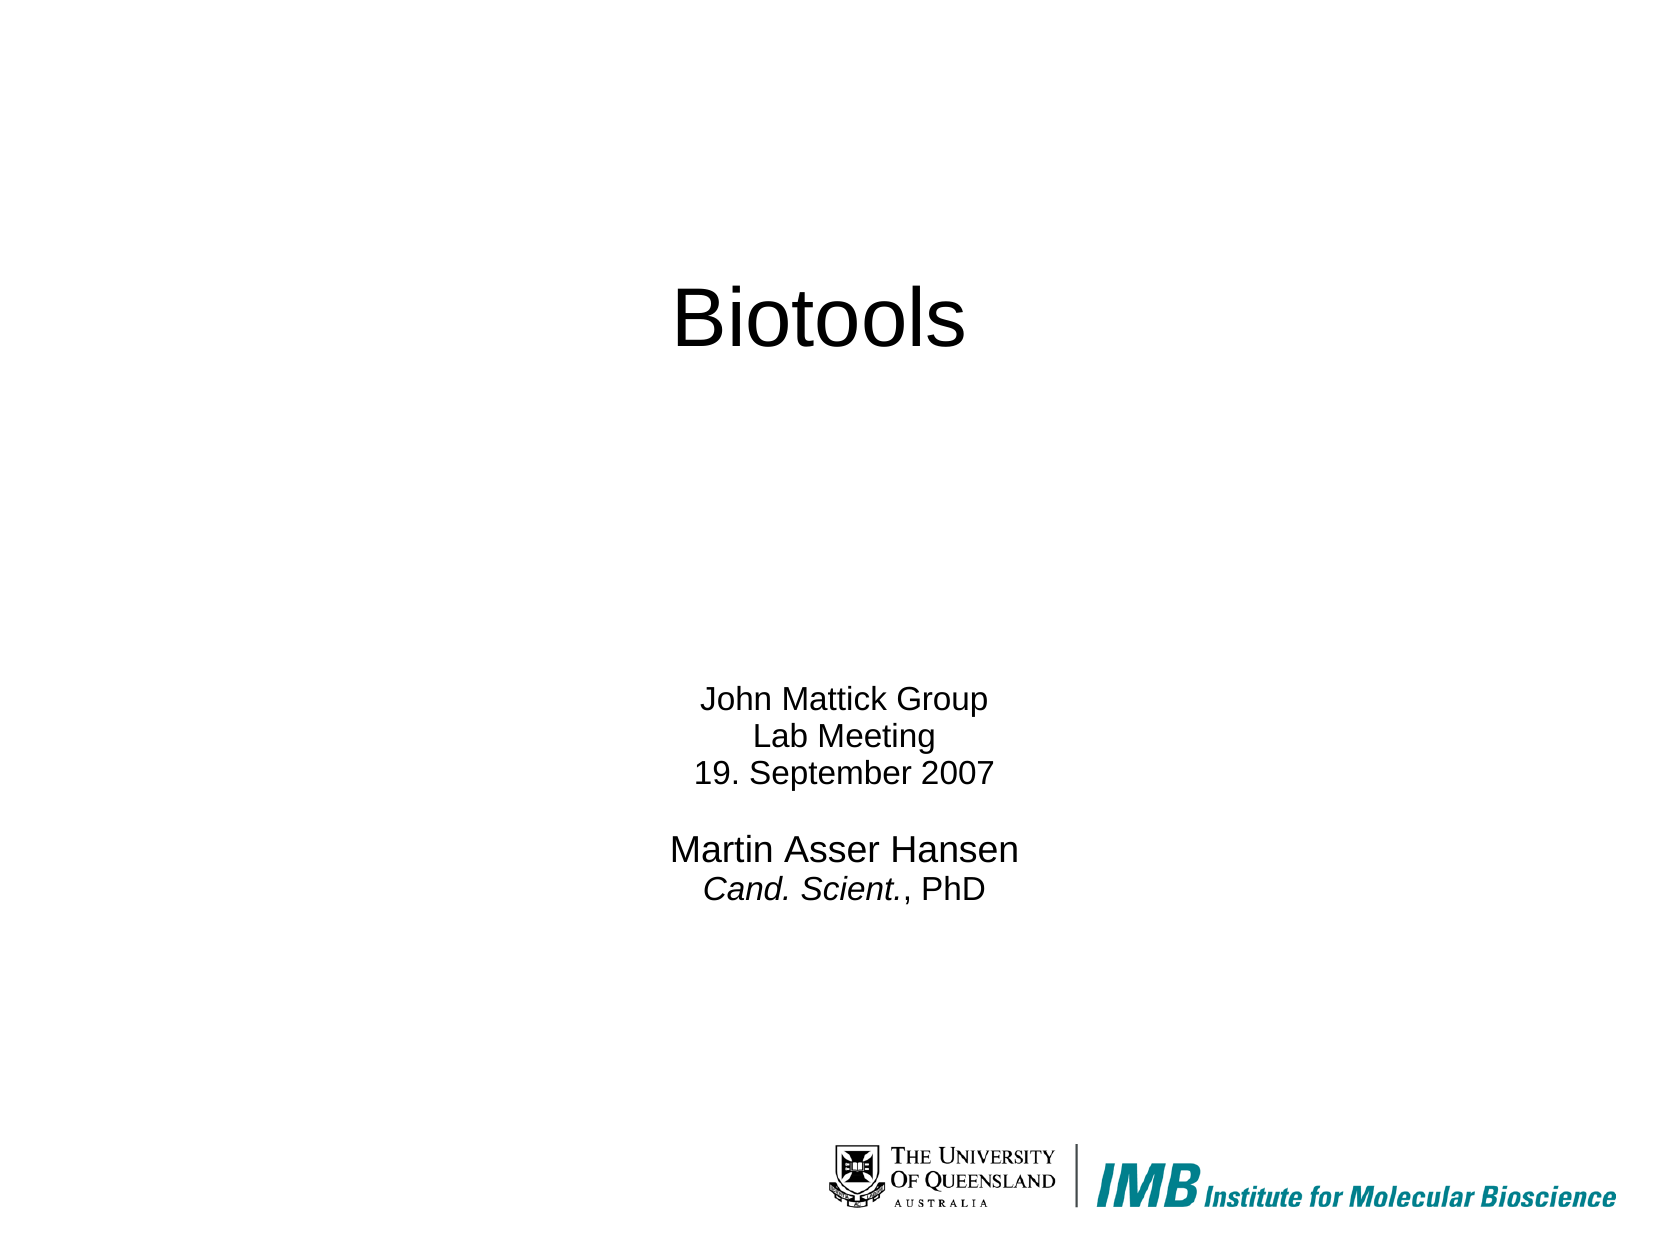

# Biotools
John Mattick Group
Lab Meeting
19. September 2007
Martin Asser Hansen
Cand. Scient., PhD